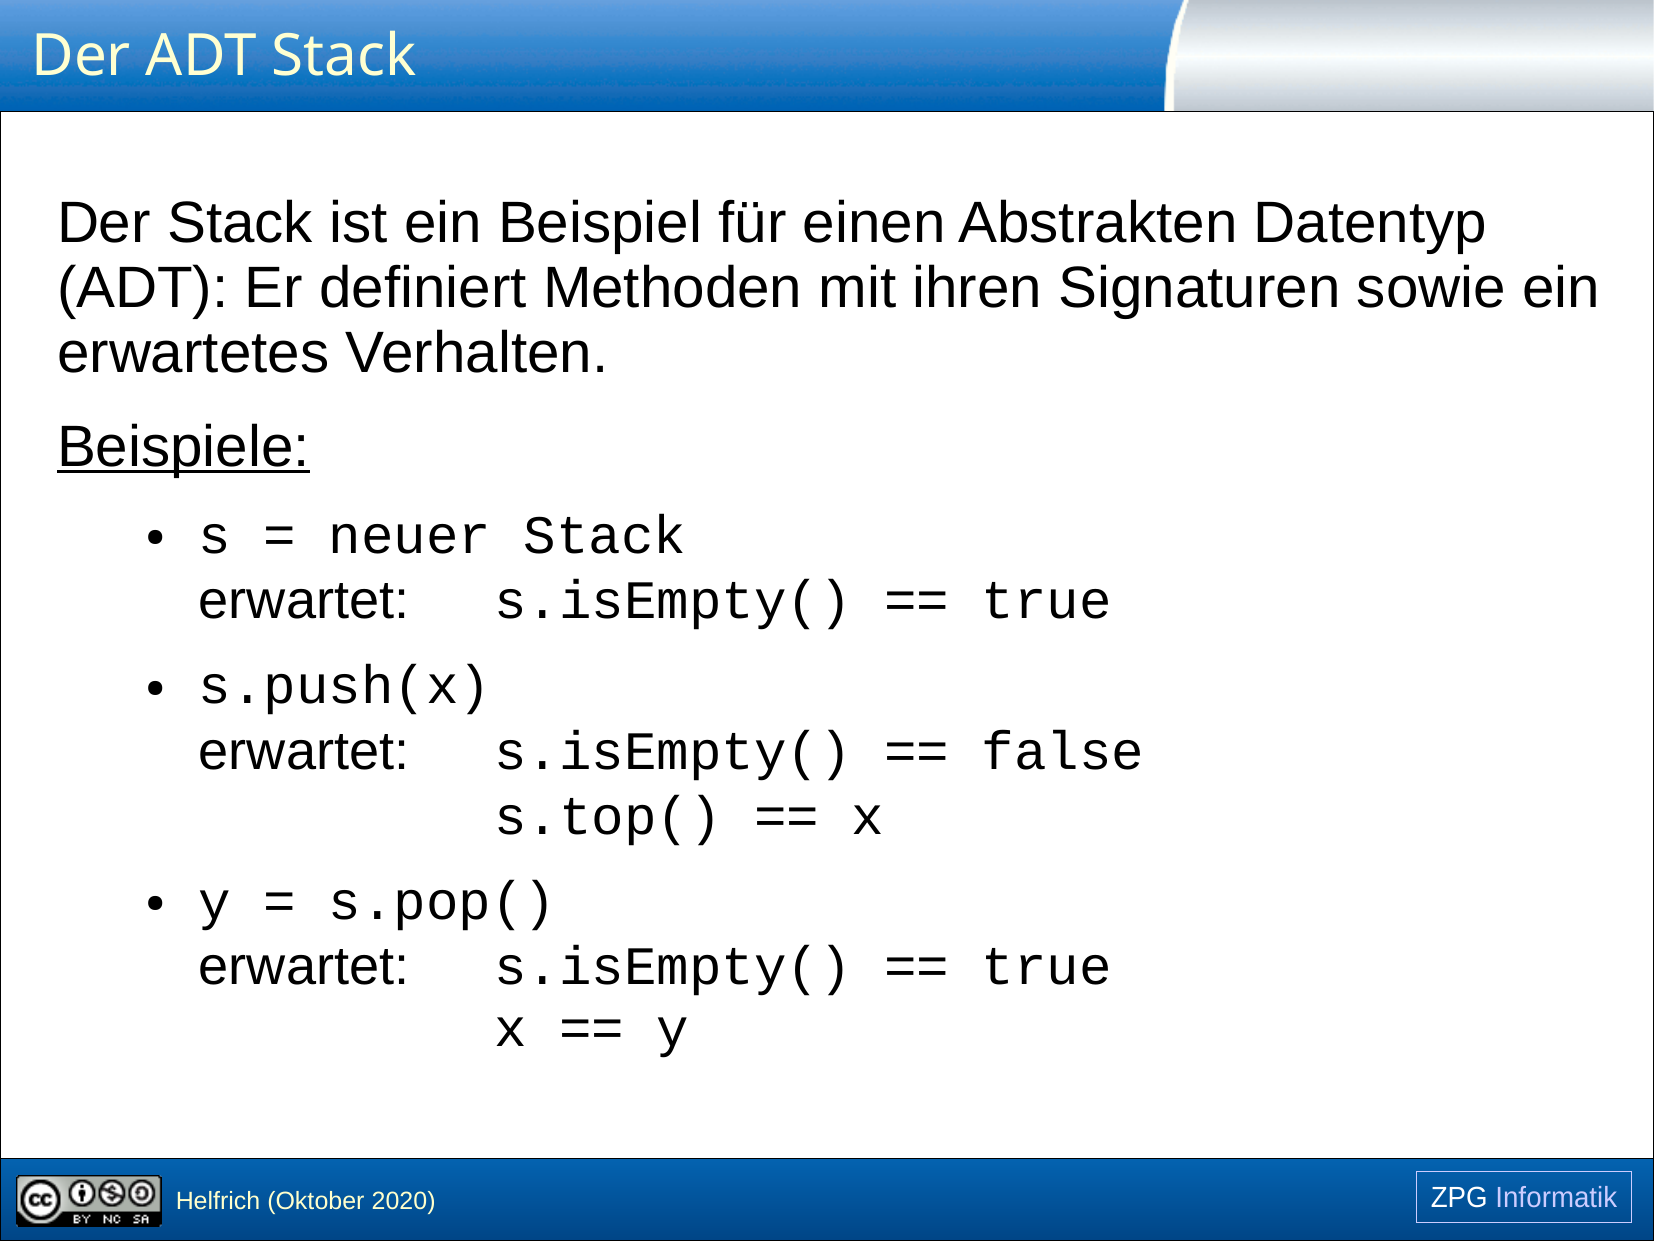

# Der ADT Stack
Der Stack ist ein Beispiel für einen Abstrakten Datentyp (ADT): Er definiert Methoden mit ihren Signaturen sowie ein erwartetes Verhalten.
Beispiele:
s = neuer Stack
erwartet: 	s.isEmpty() == true
s.push(x)
erwartet: 	s.isEmpty() == false
				s.top() == x
y = s.pop()
erwartet: 	s.isEmpty() == true
				x == y